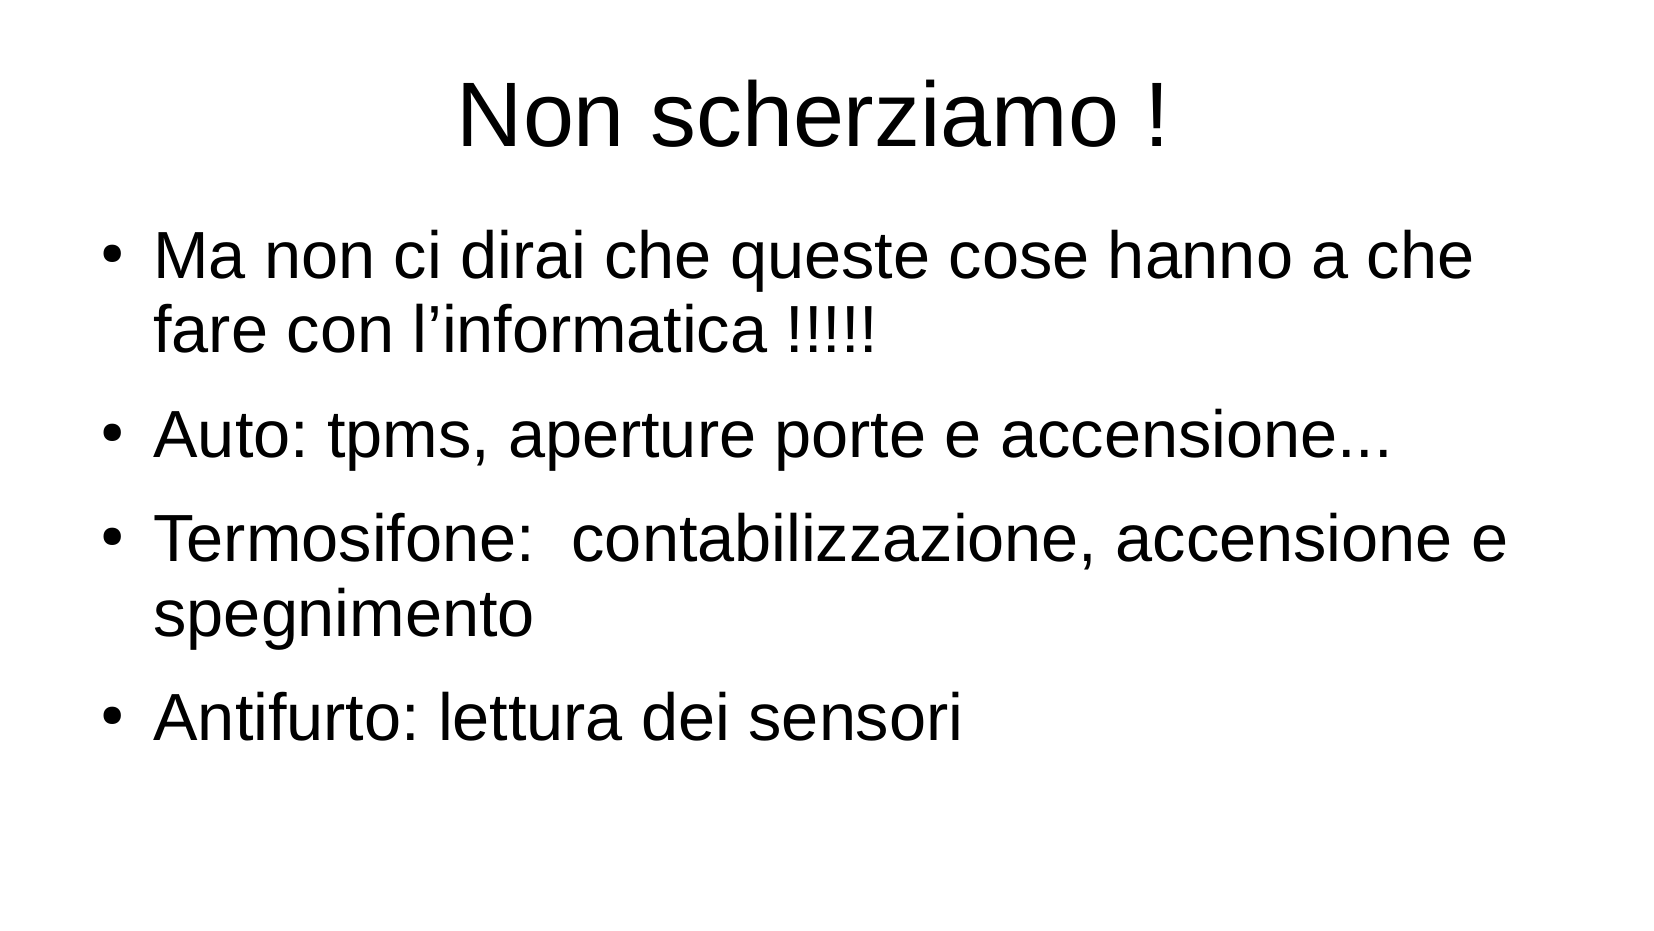

# Non scherziamo !
Ma non ci dirai che queste cose hanno a che fare con l’informatica !!!!!
Auto: tpms, aperture porte e accensione...
Termosifone: contabilizzazione, accensione e spegnimento
Antifurto: lettura dei sensori